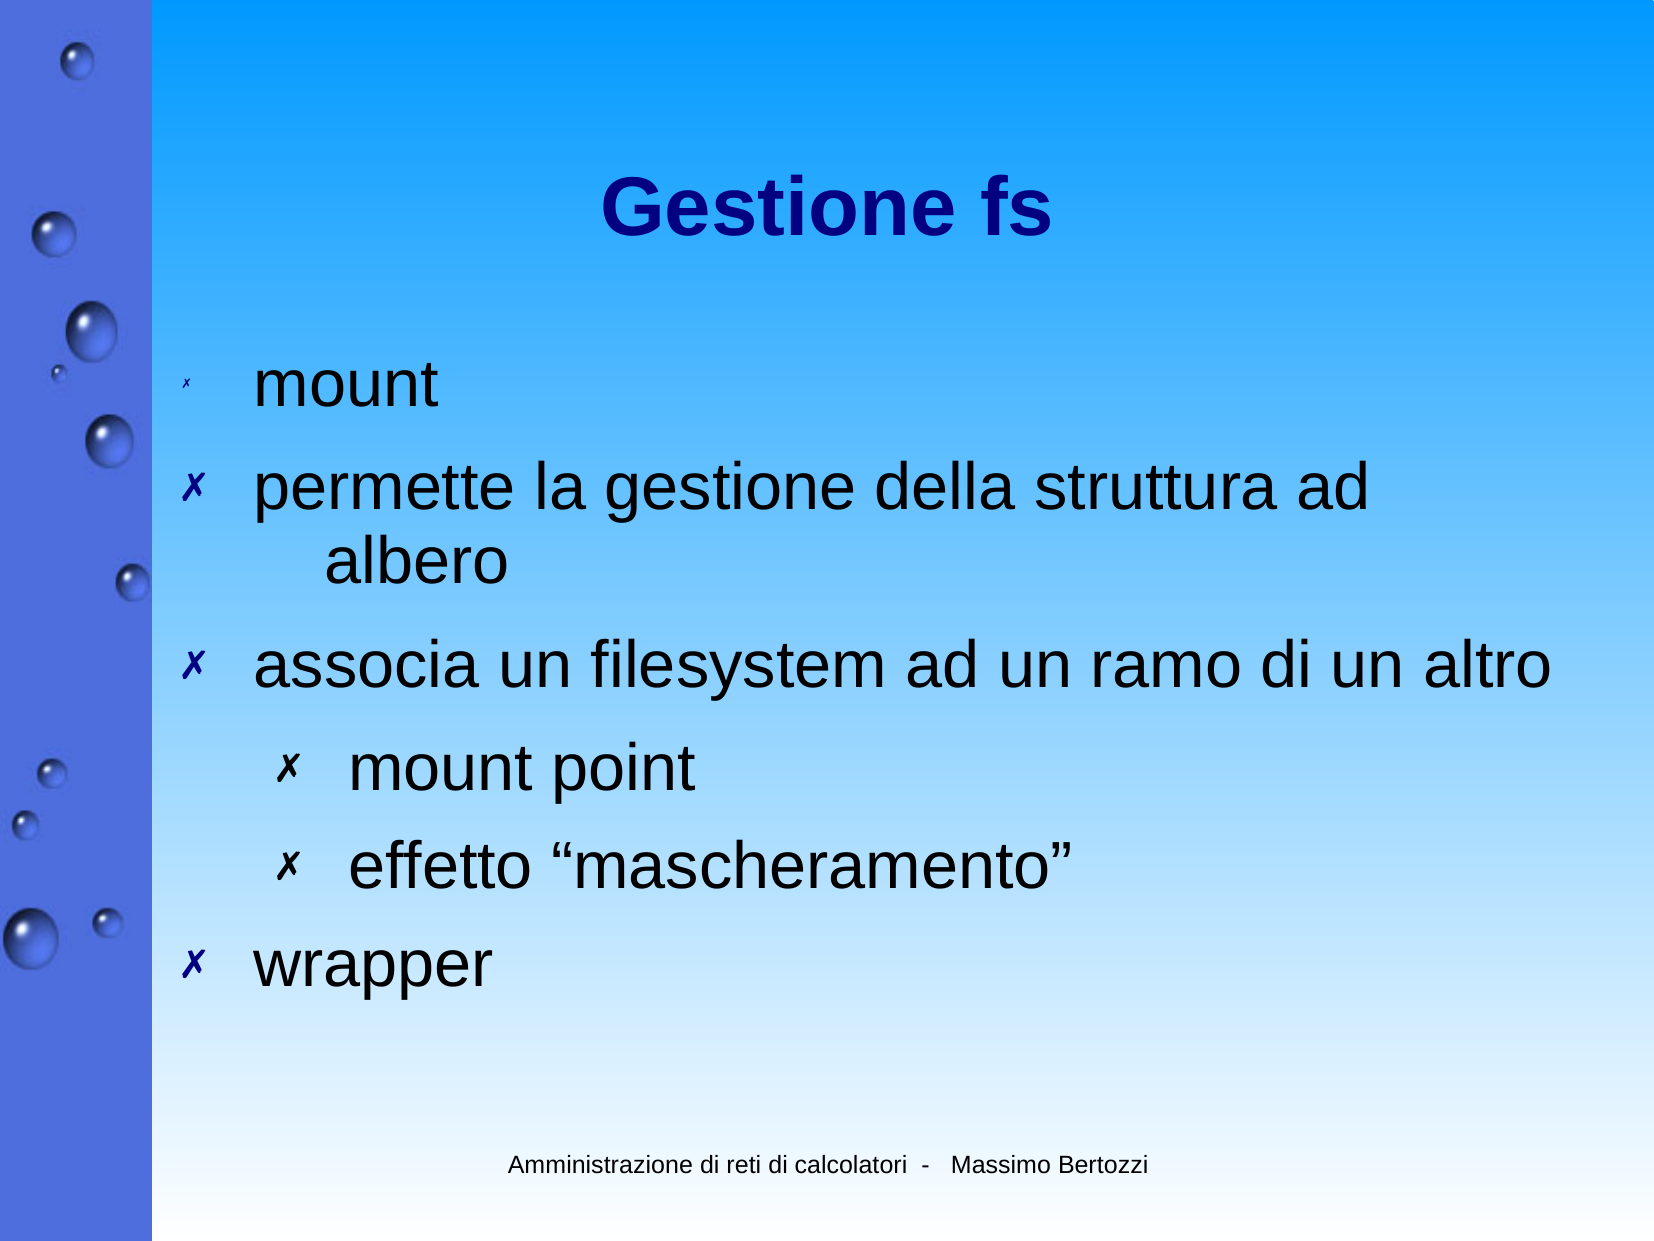

# Gestione fs
mount
permette la gestione della struttura ad albero
associa un filesystem ad un ramo di un altro
mount point
effetto “mascheramento”
wrapper